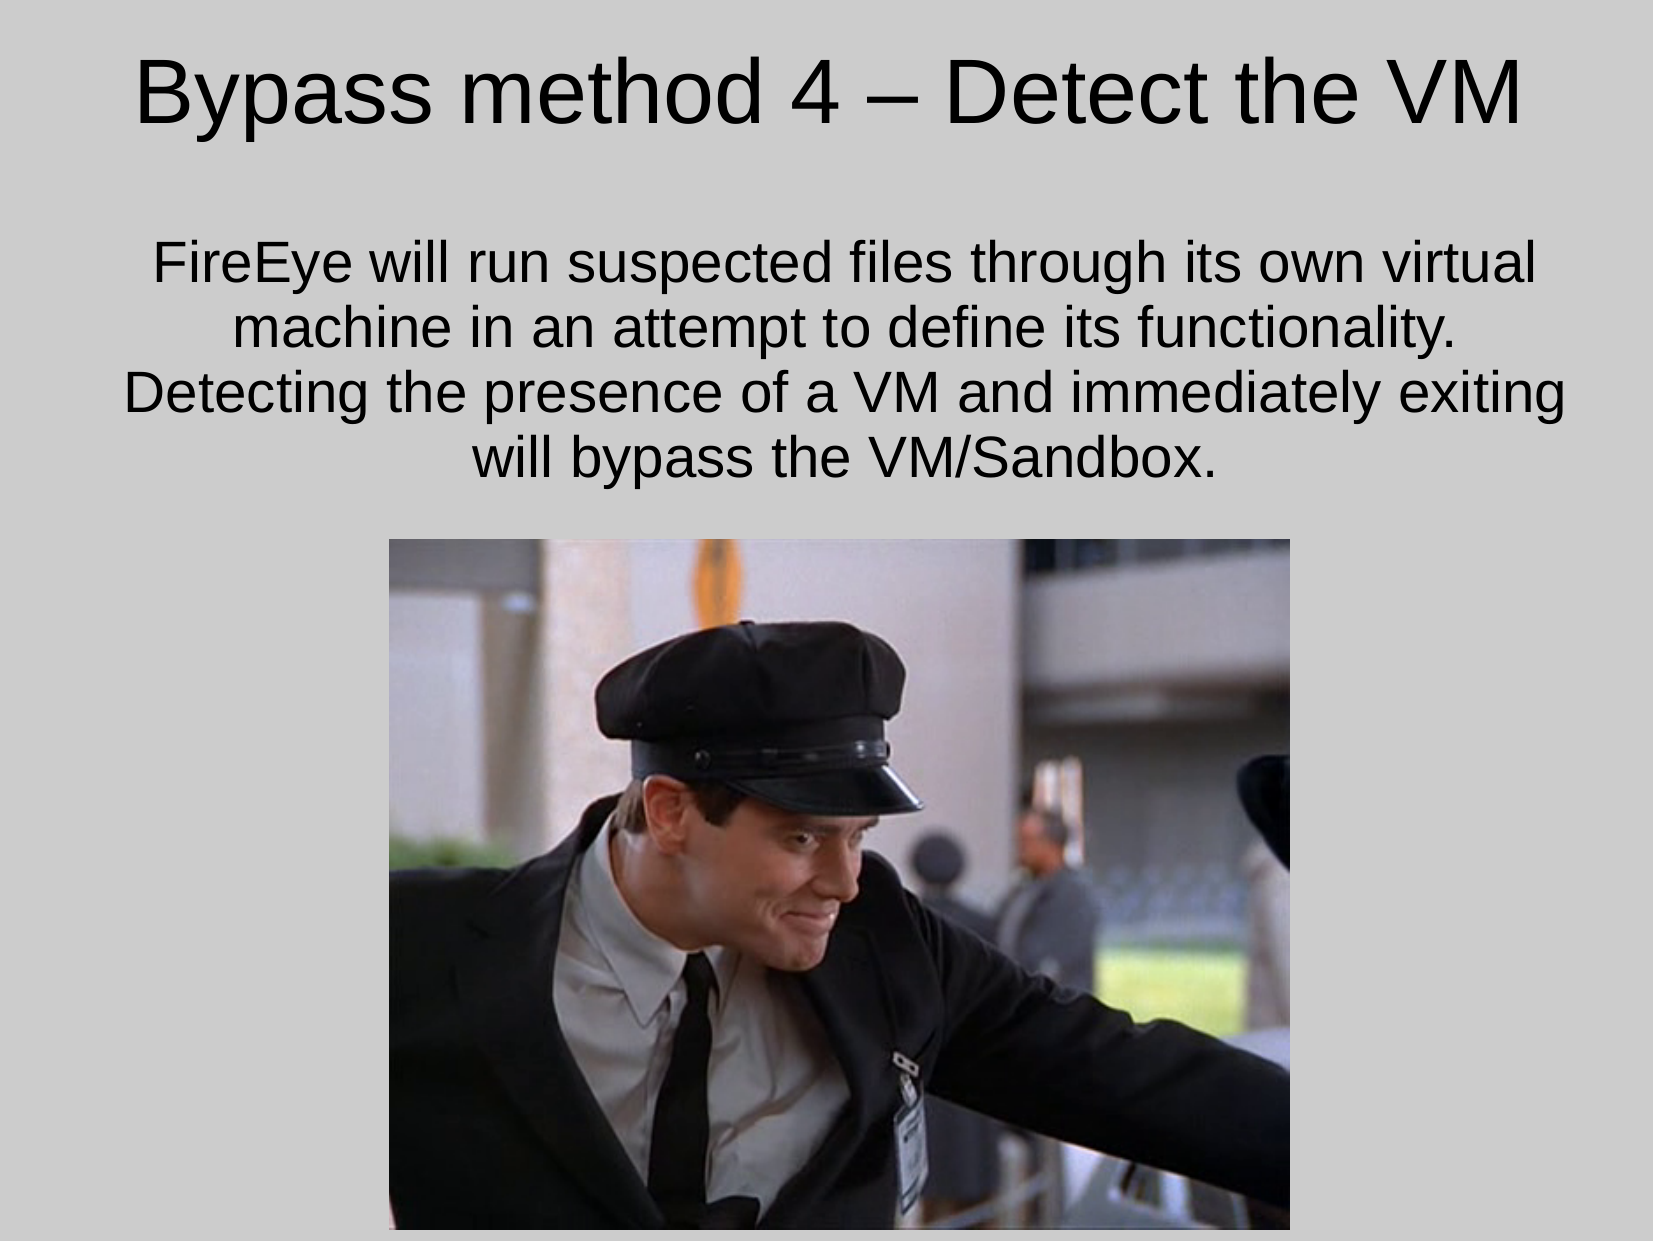

# Bypass method 4 – Detect the VM
FireEye will run suspected files through its own virtual machine in an attempt to define its functionality. Detecting the presence of a VM and immediately exiting will bypass the VM/Sandbox.